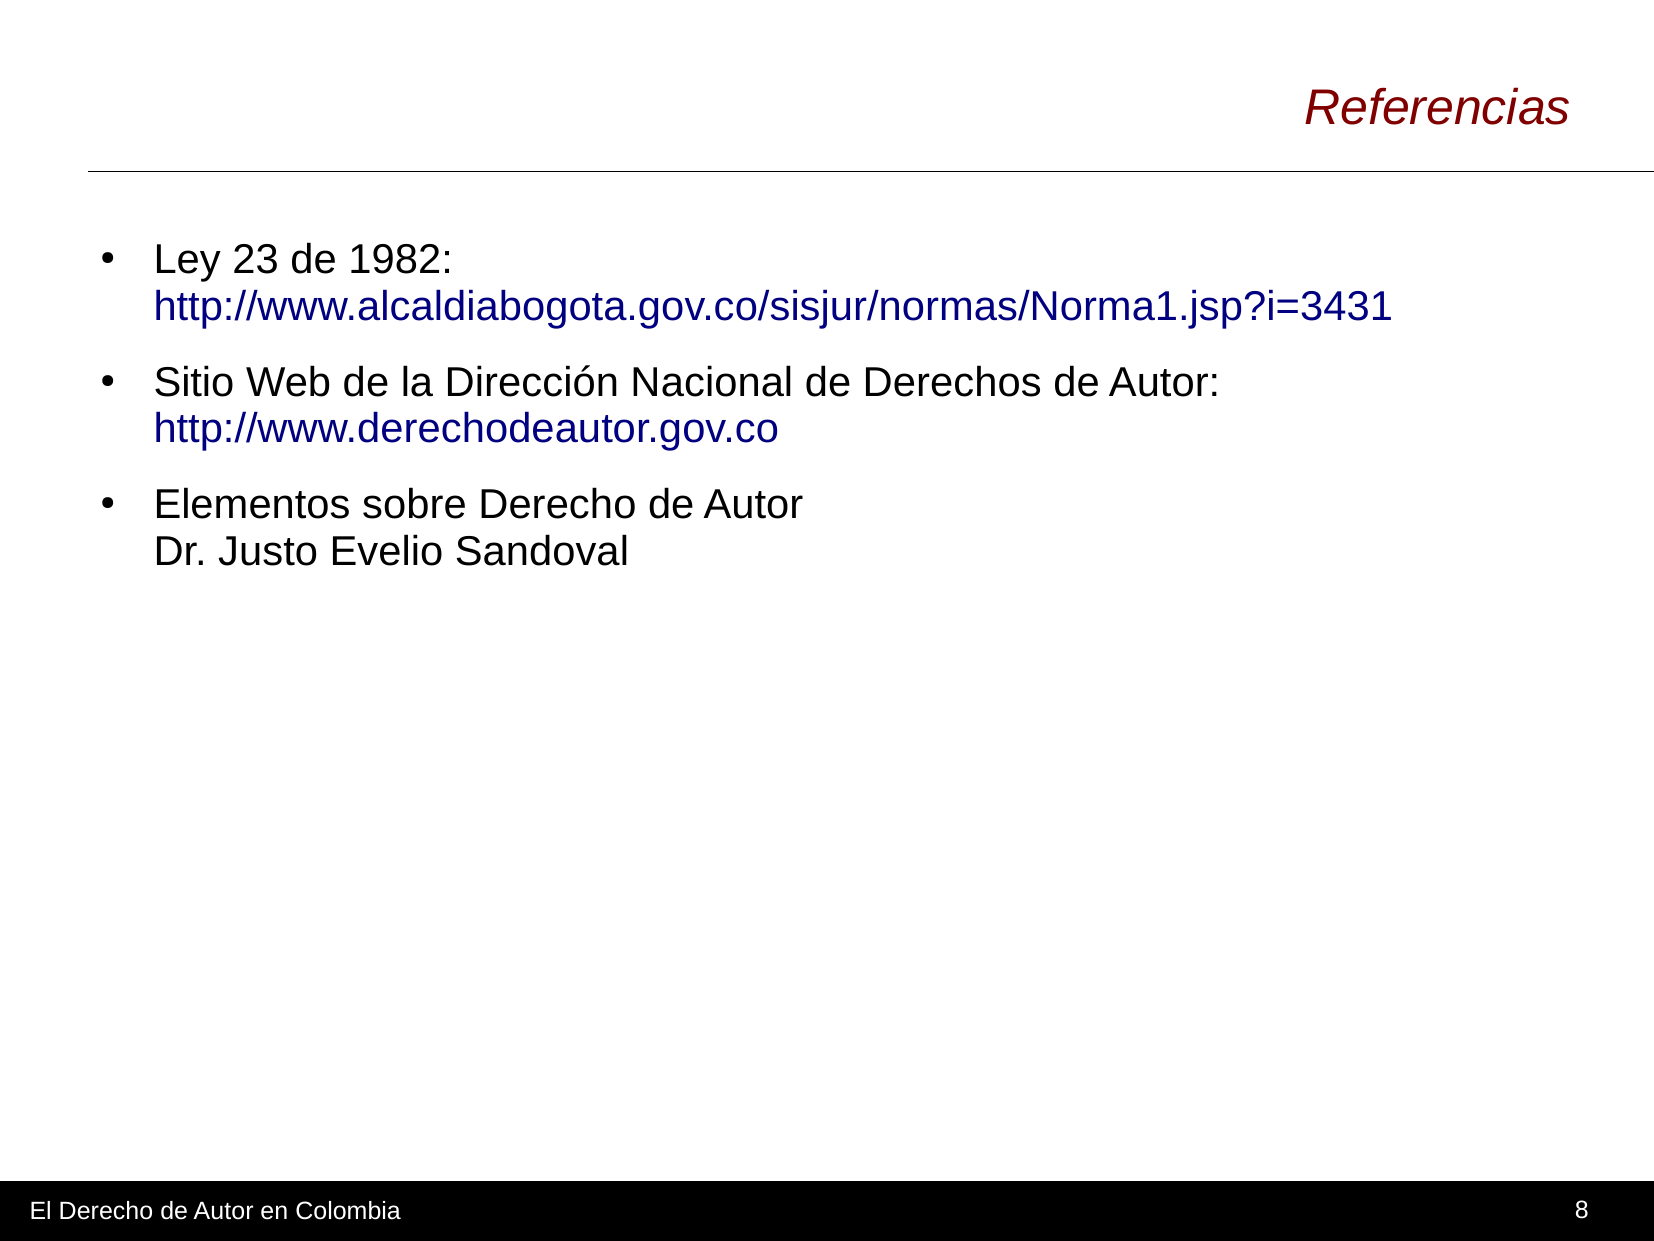

# Referencias
Ley 23 de 1982: http://www.alcaldiabogota.gov.co/sisjur/normas/Norma1.jsp?i=3431
Sitio Web de la Dirección Nacional de Derechos de Autor:
http://www.derechodeautor.gov.co
Elementos sobre Derecho de Autor
Dr. Justo Evelio Sandoval
8